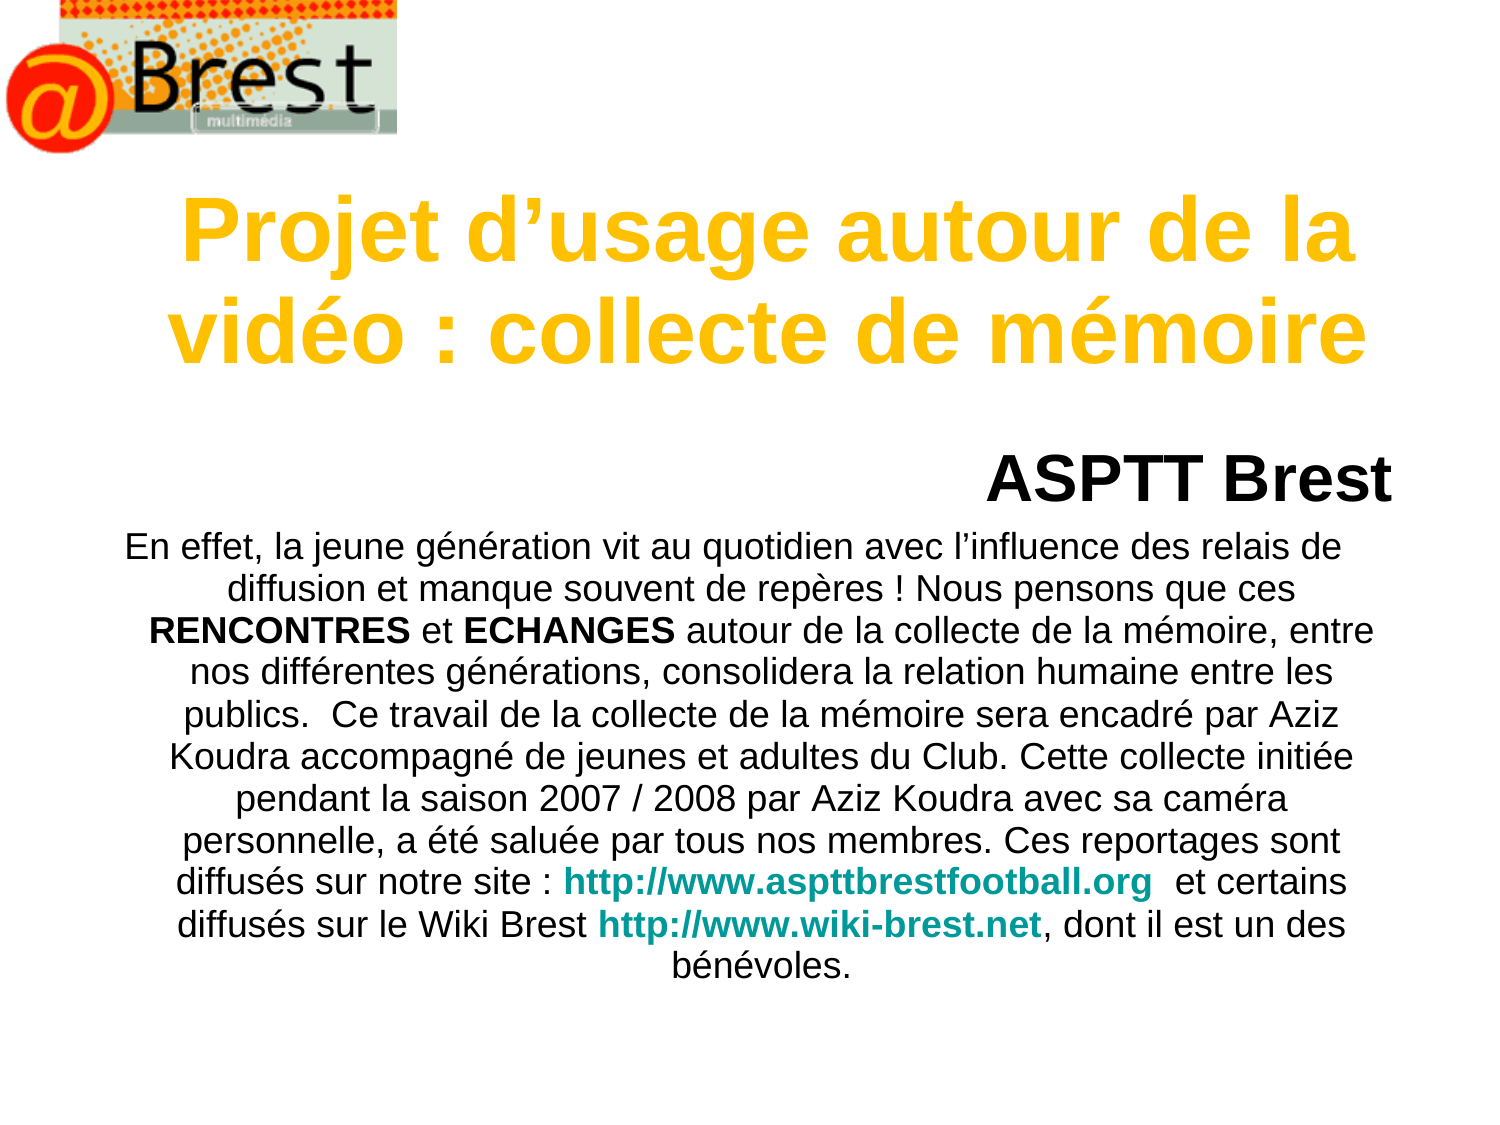

# Projet d’usage autour de la vidéo : collecte de mémoire
ASPTT Brest
En effet, la jeune génération vit au quotidien avec l’influence des relais de diffusion et manque souvent de repères ! Nous pensons que ces RENCONTRES et ECHANGES autour de la collecte de la mémoire, entre nos différentes générations, consolidera la relation humaine entre les publics. Ce travail de la collecte de la mémoire sera encadré par Aziz Koudra accompagné de jeunes et adultes du Club. Cette collecte initiée pendant la saison 2007 / 2008 par Aziz Koudra avec sa caméra personnelle, a été saluée par tous nos membres. Ces reportages sont diffusés sur notre site : http://www.aspttbrestfootball.org et certains diffusés sur le Wiki Brest http://www.wiki-brest.net, dont il est un des bénévoles.